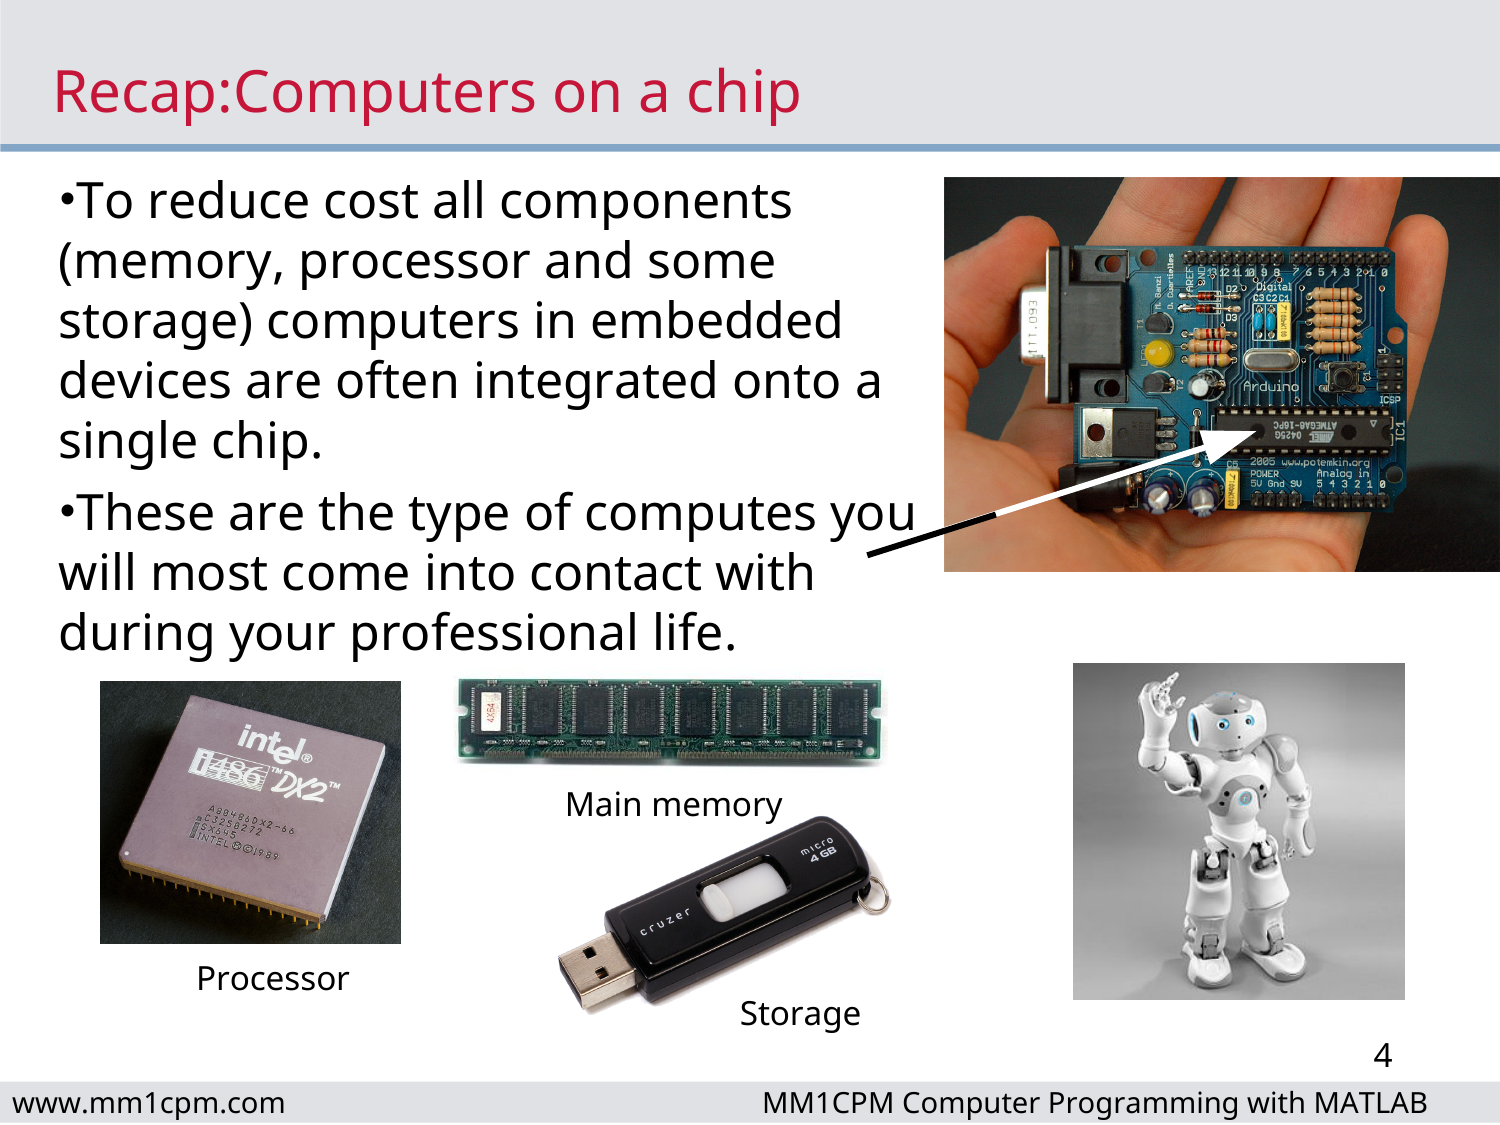

# Recap:Computers on a chip
To reduce cost all components (memory, processor and some storage) computers in embedded devices are often integrated onto a single chip.
These are the type of computes you will most come into contact with during your professional life.
Main memory
Processor
Storage